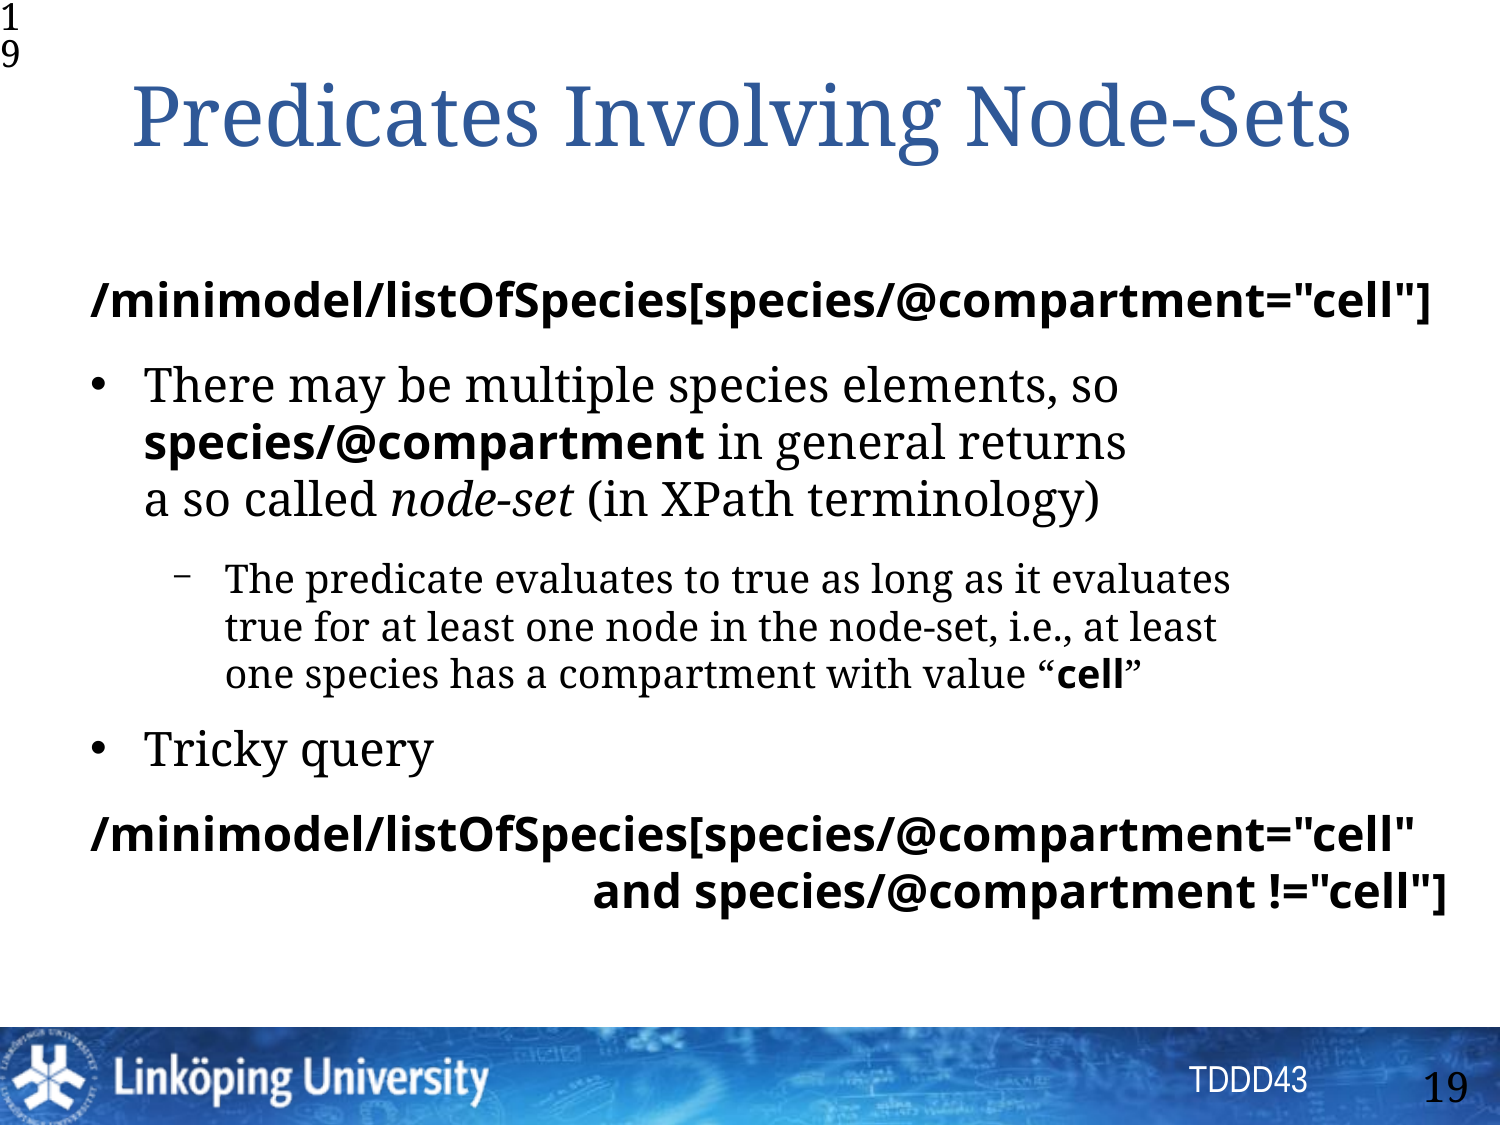

# Predicates Involving Node-Sets
/minimodel/listOfSpecies[species/@compartment="cell"]
There may be multiple species elements, so species/@compartment in general returns
a so called node-set (in XPath terminology)
The predicate evaluates to true as long as it evaluates
true for at least one node in the node-set, i.e., at least
one species has a compartment with value “cell”
Tricky query
/minimodel/listOfSpecies[species/@compartment="cell" and species/@compartment !="cell"]